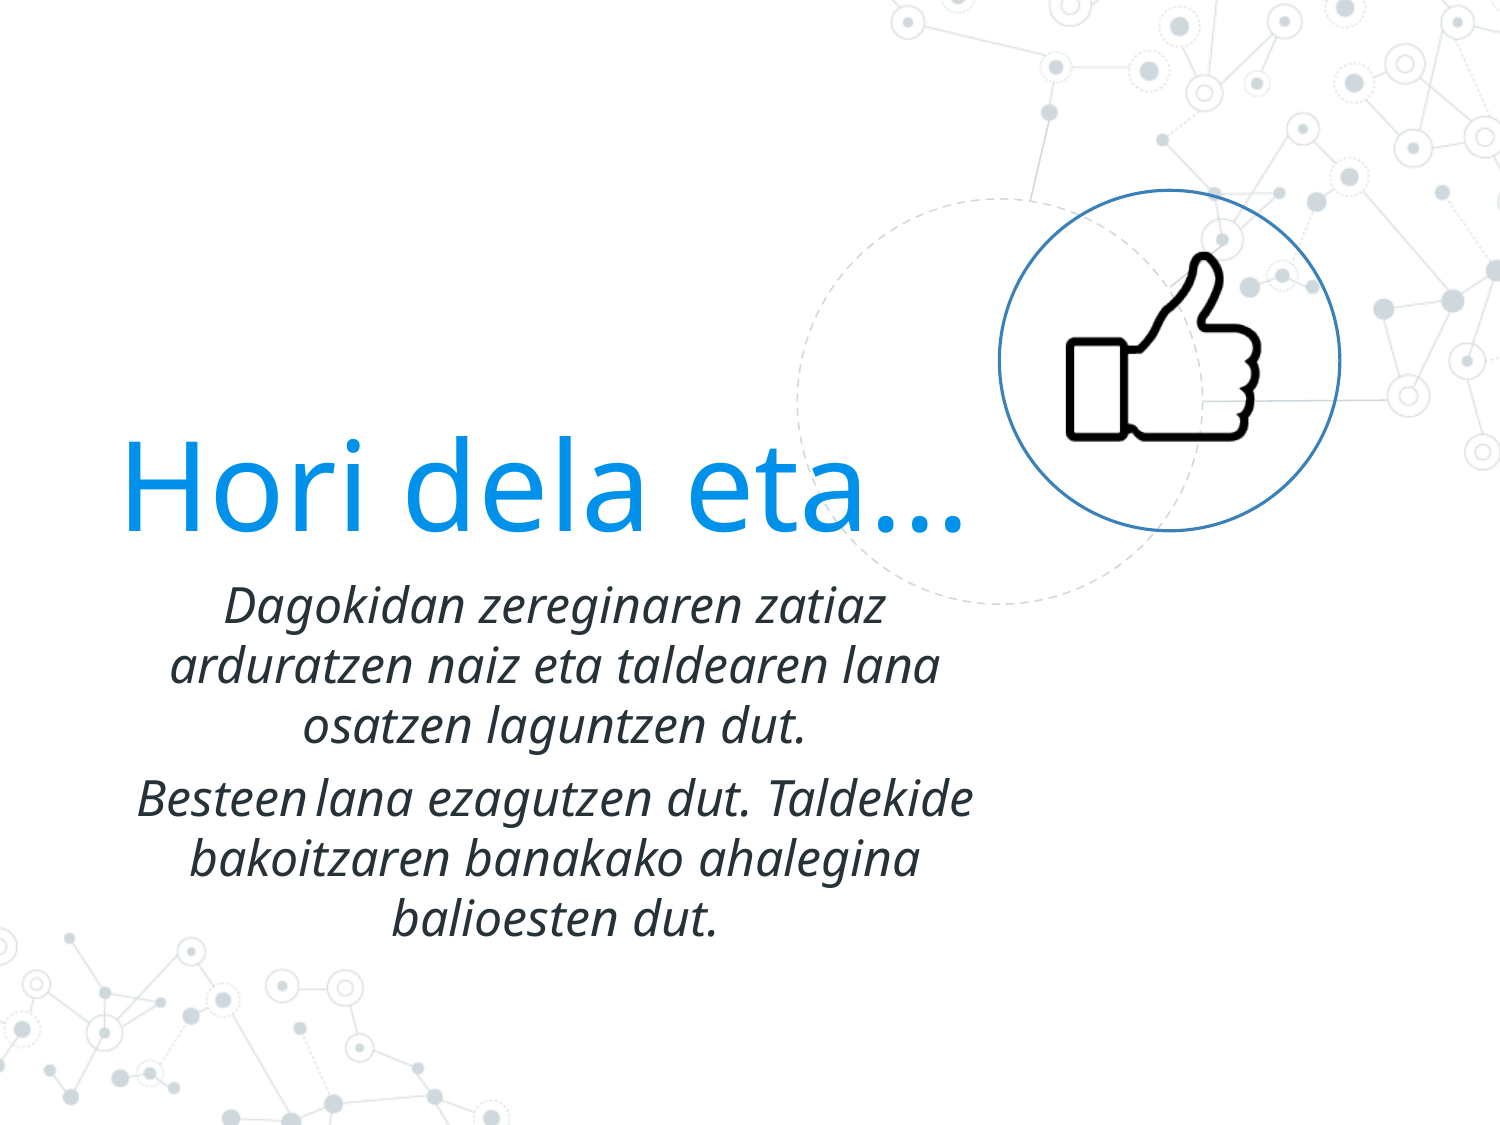

# Hori dela eta...
Dagokidan zereginaren zatiaz arduratzen naiz eta taldearen lana osatzen laguntzen dut.
Besteen lana ezagutzen dut. Taldekide bakoitzaren banakako ahalegina balioesten dut.